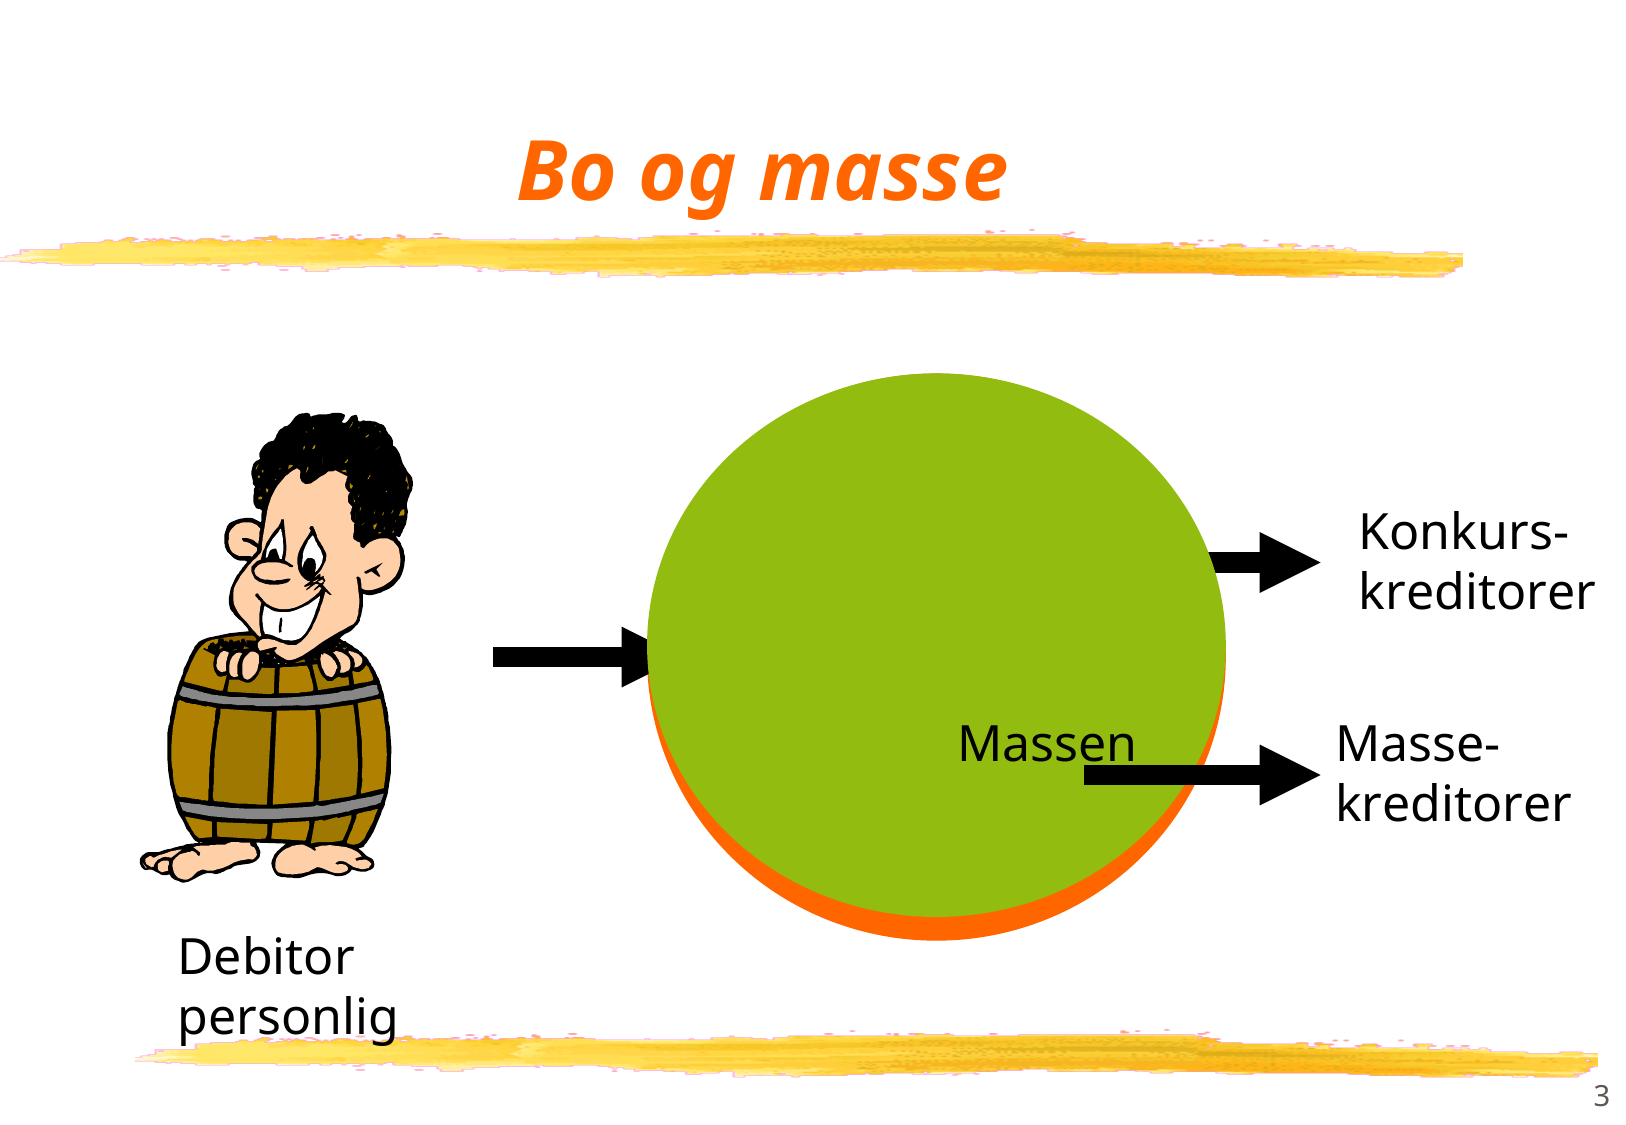

# Bo og masse
Boet
Konkurs-
kreditorer
Massen
Masse-
kreditorer
Debitor personlig